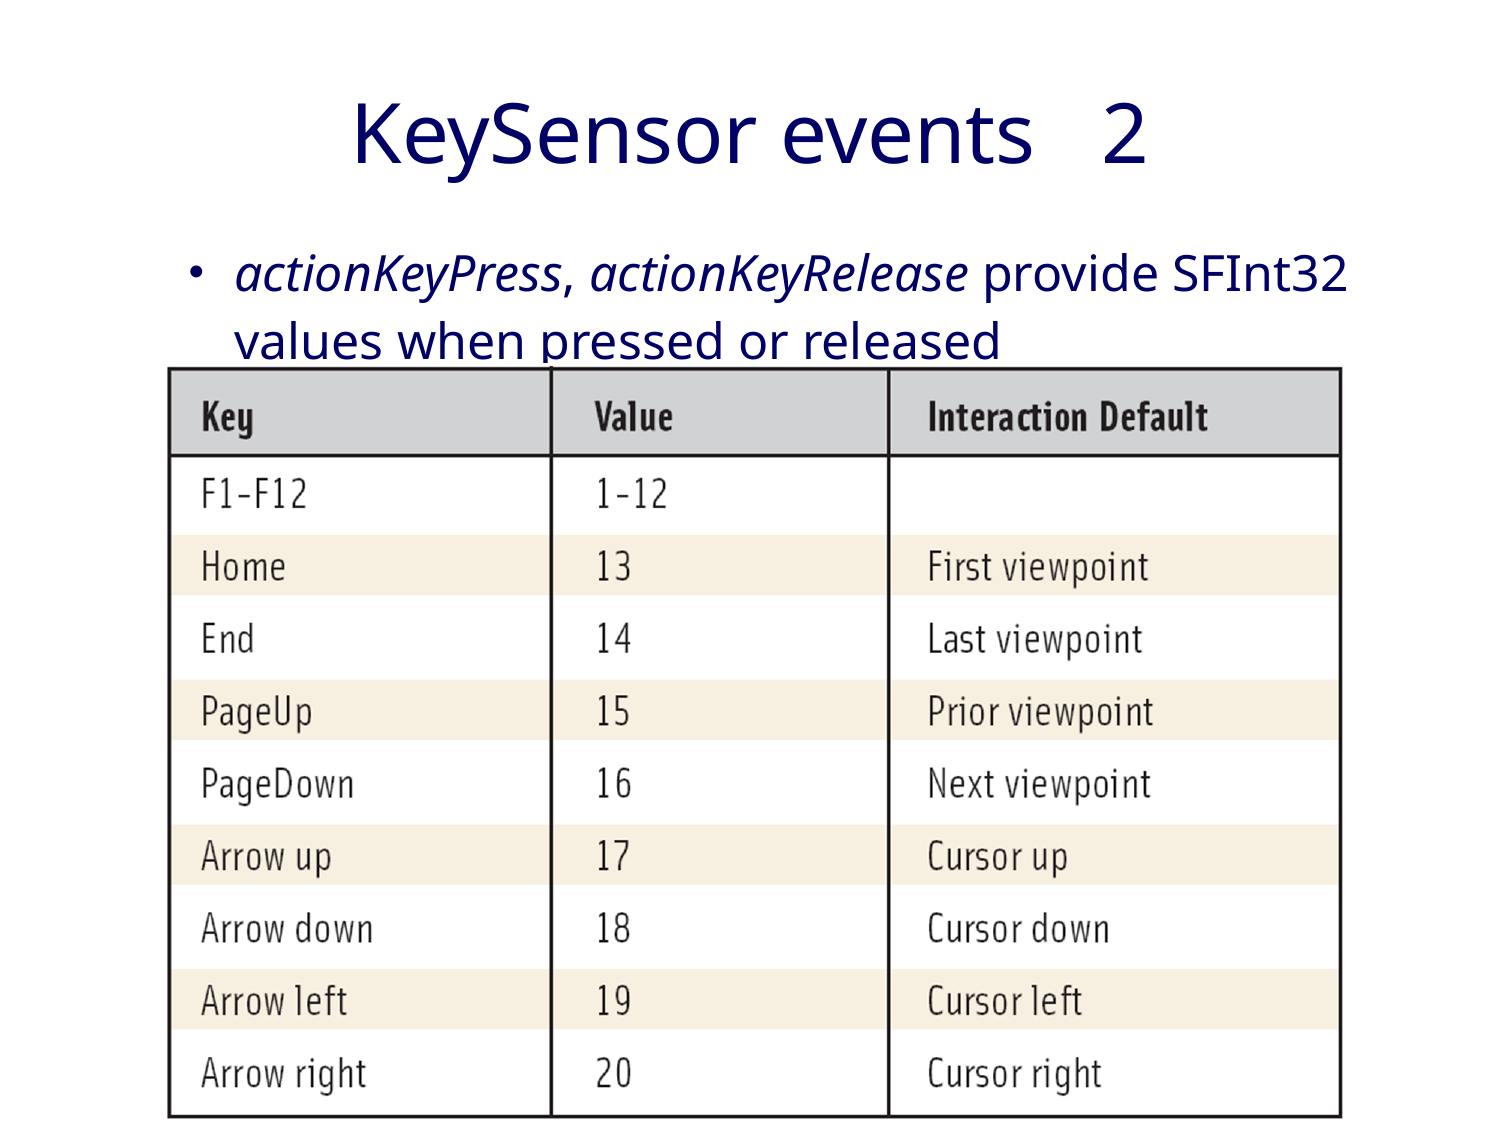

# KeySensor events 2
actionKeyPress, actionKeyRelease provide SFInt32 values when pressed or released